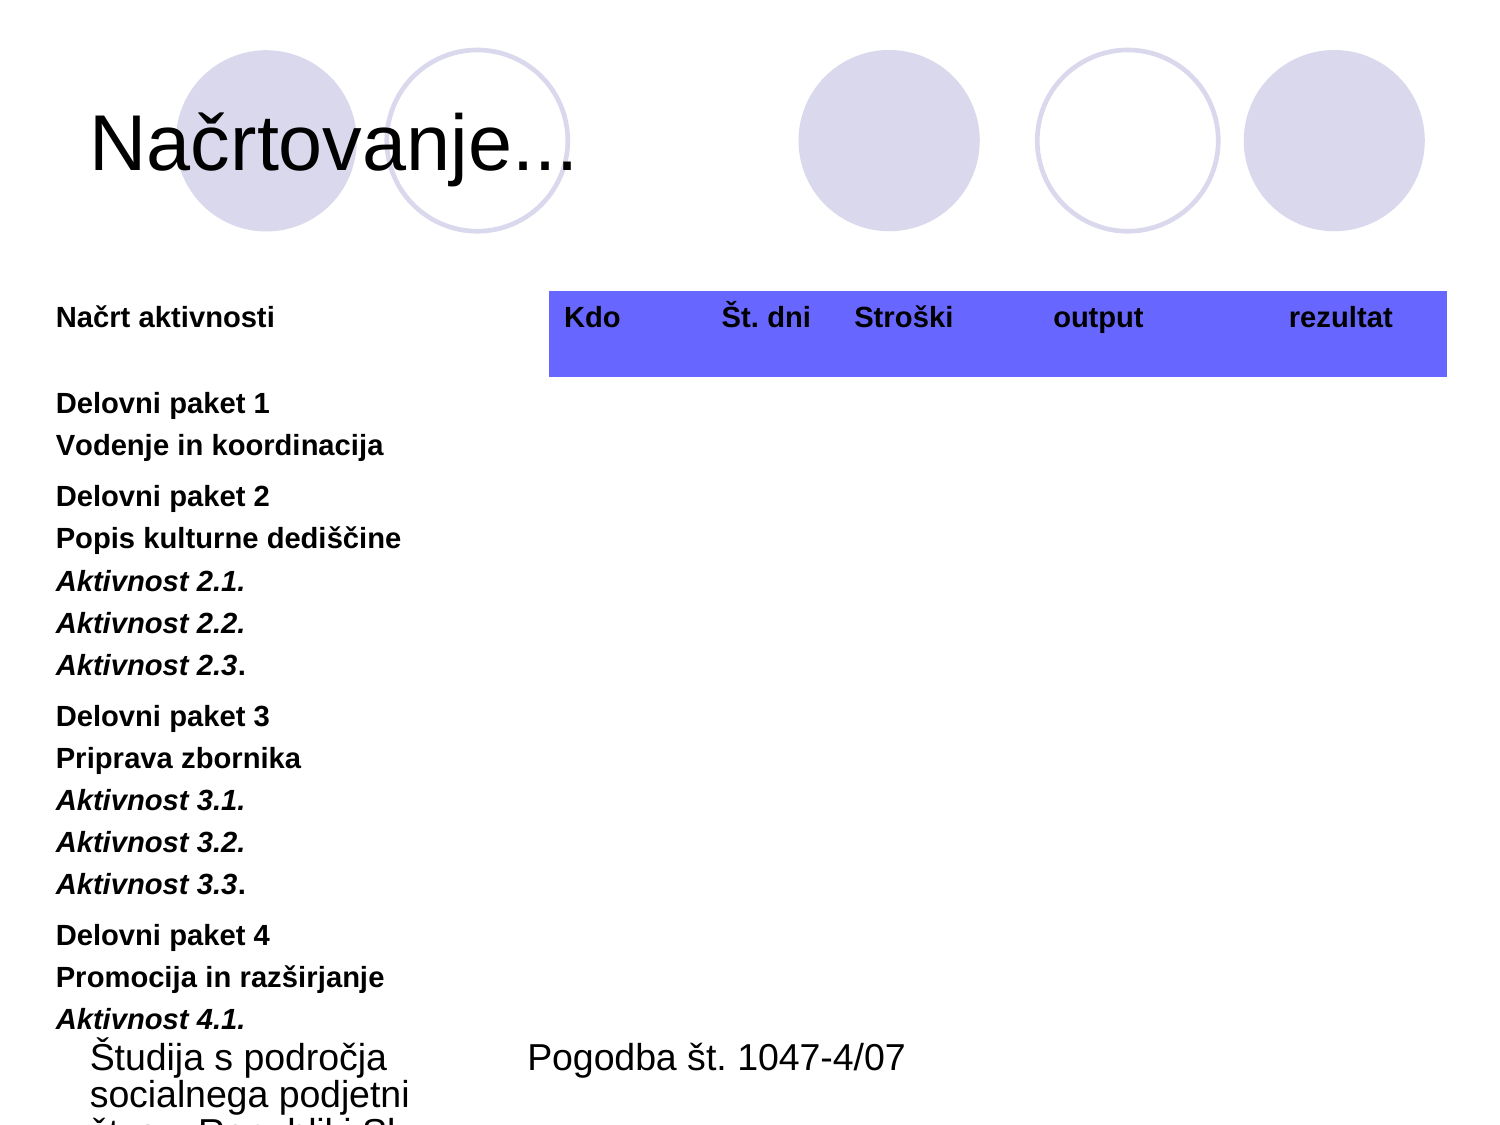

# Načrtovanje...
| Načrt aktivnosti | Kdo | Št. dni | Stroški | output | rezultat |
| --- | --- | --- | --- | --- | --- |
| Delovni paket 1 Vodenje in koordinacija | | | | | |
| Delovni paket 2 Popis kulturne dediščine Aktivnost 2.1. Aktivnost 2.2. Aktivnost 2.3. | | | | | |
| Delovni paket 3 Priprava zbornika Aktivnost 3.1. Aktivnost 3.2. Aktivnost 3.3. | | | | | |
| Delovni paket 4 Promocija in razširjanje Aktivnost 4.1. | | | | | |
Študija s področja socialnega podjetništva v Republiki Sloveniji;
Pogodba št. 1047-4/07